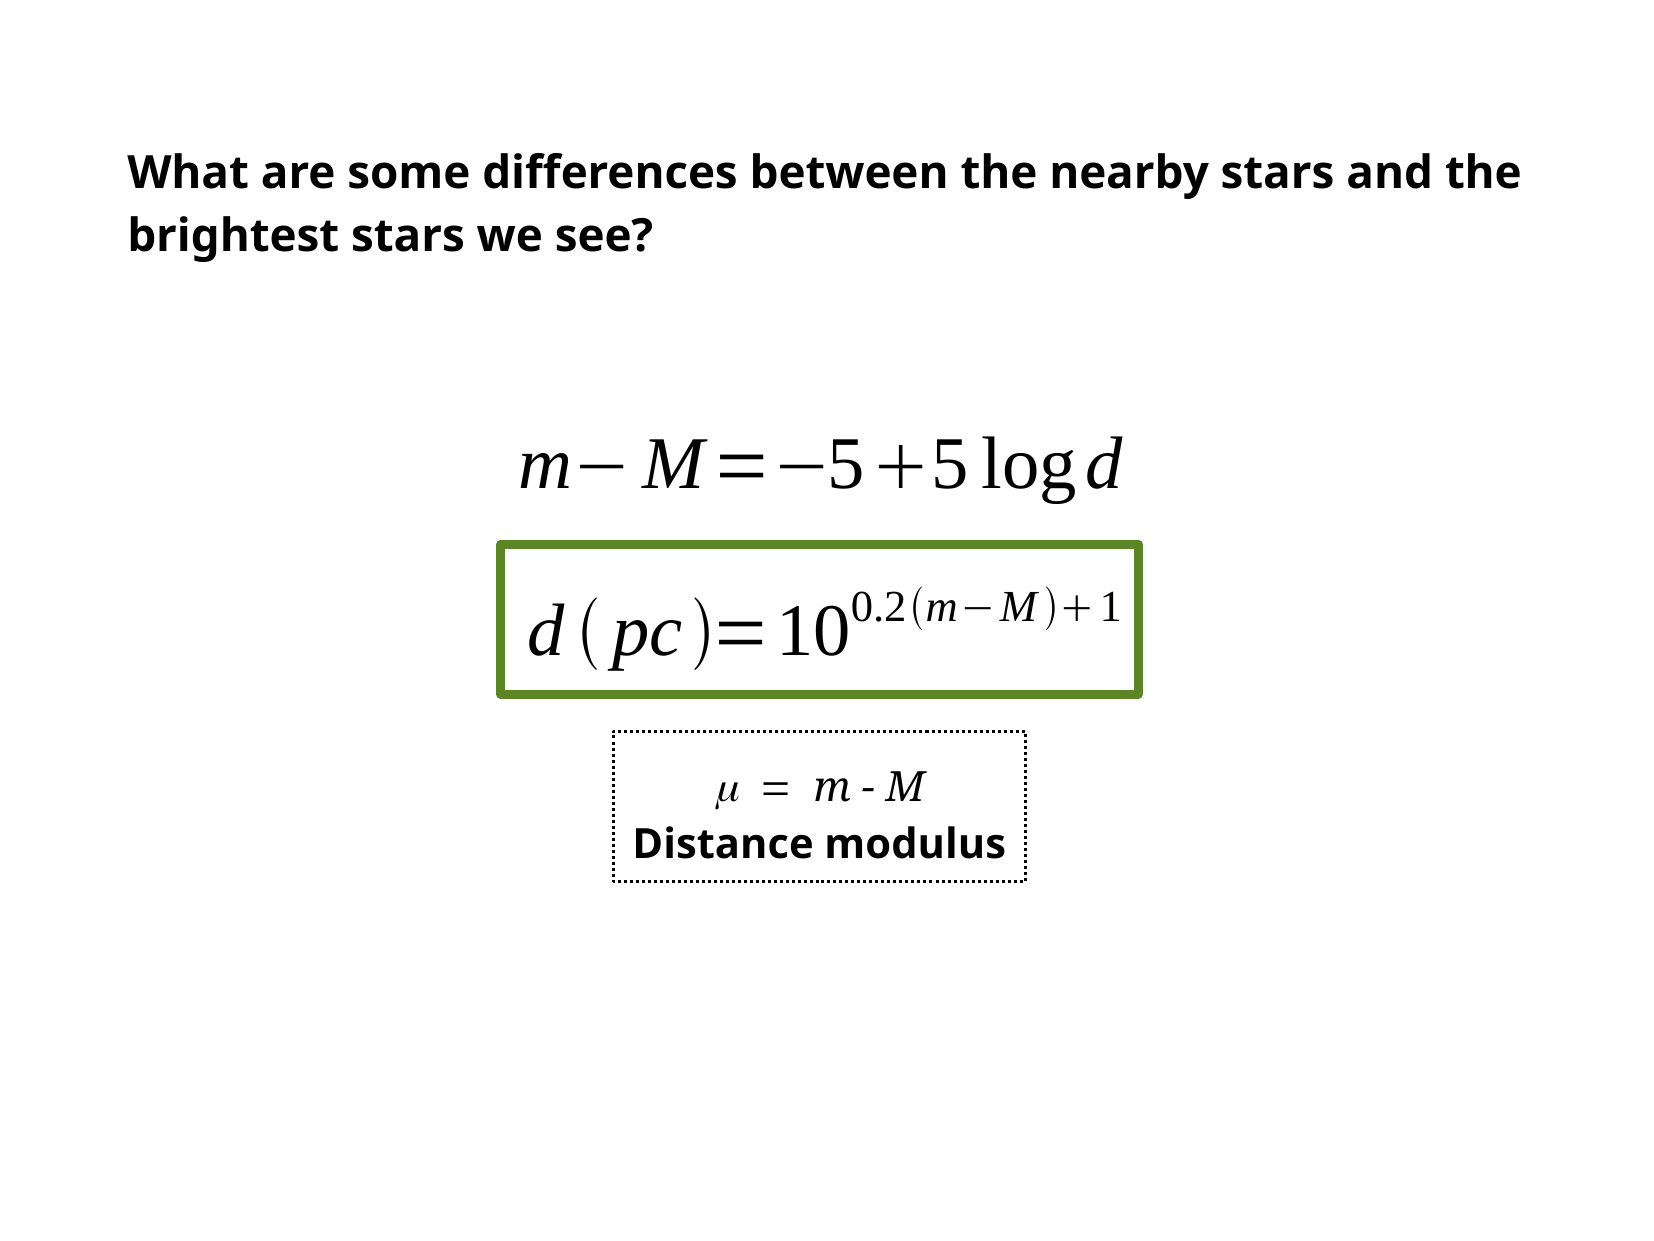

What are some differences between the nearby stars and the brightest stars we see?
m = m - M
Distance modulus